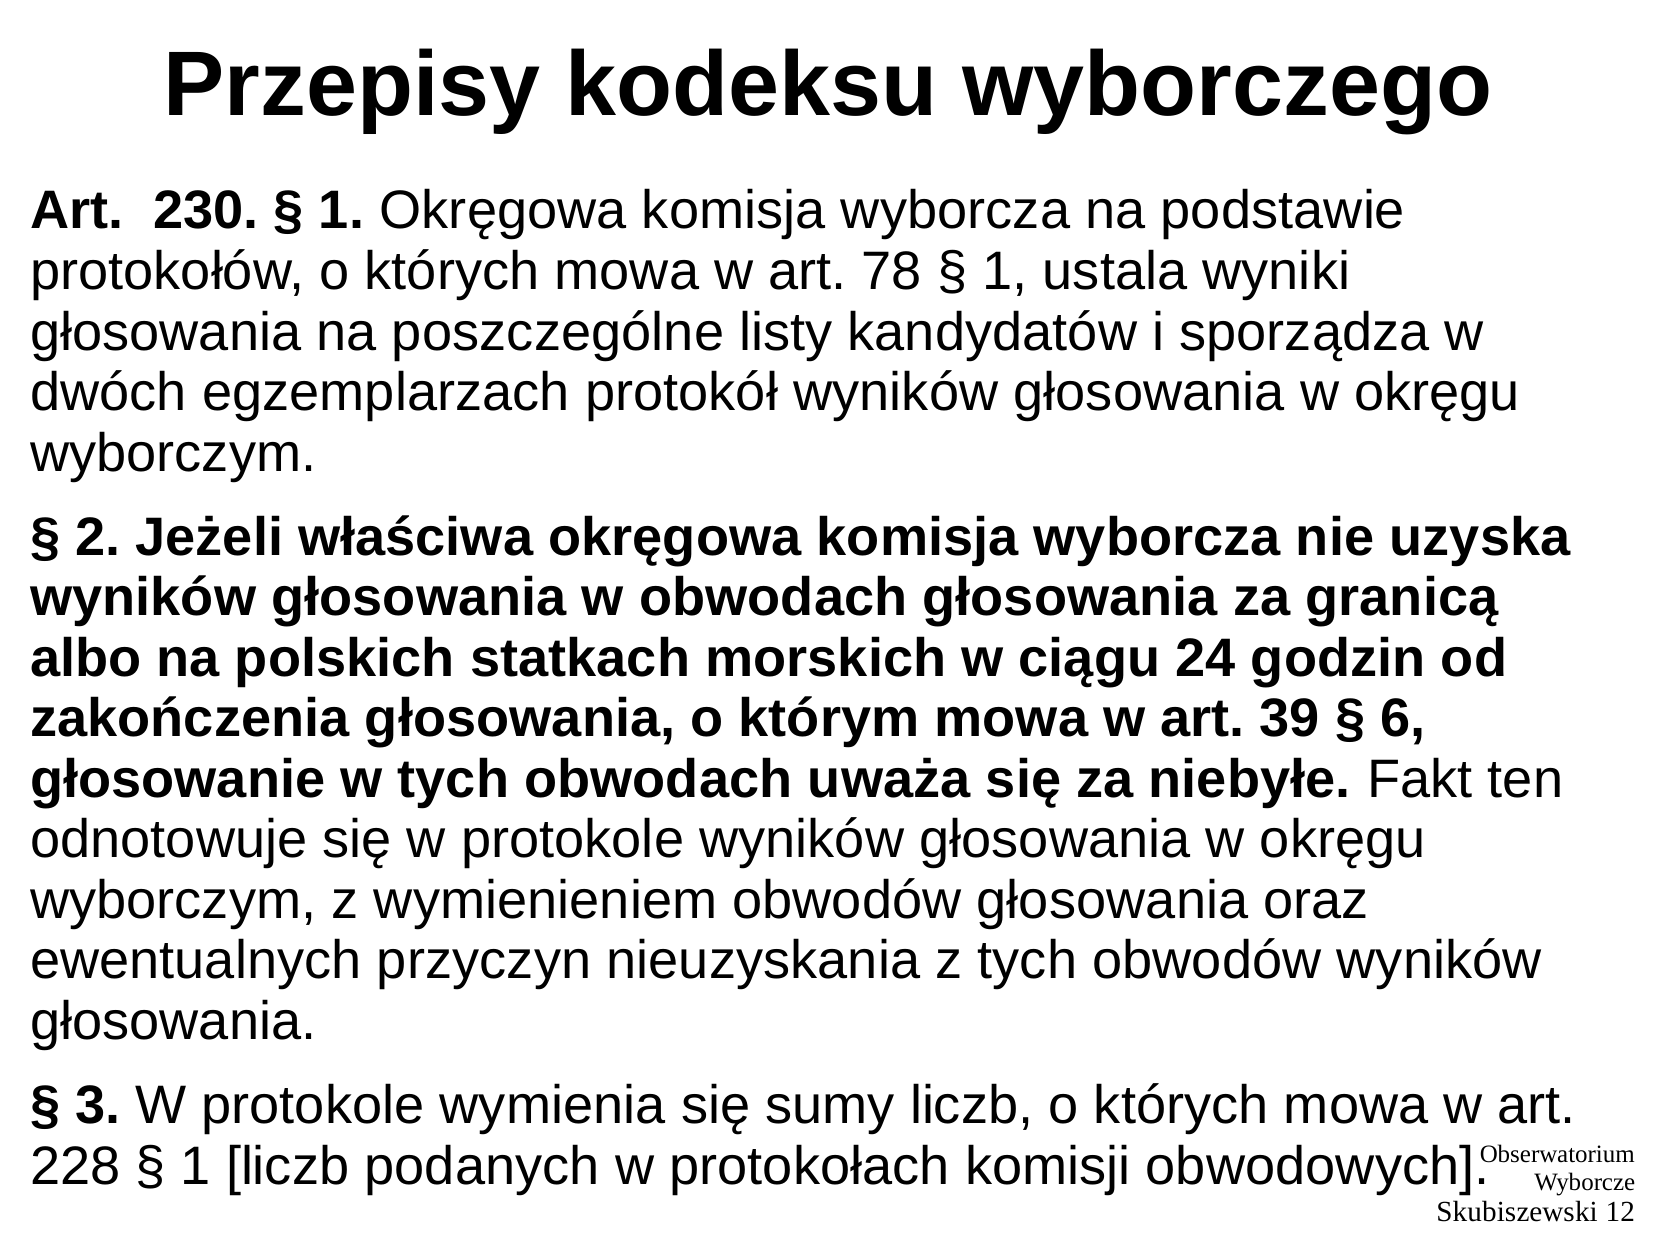

# Przepisy kodeksu wyborczego
Art. 230. § 1. Okręgowa komisja wyborcza na podstawie protokołów, o których mowa w art. 78 § 1, ustala wyniki głosowania na poszczególne listy kandydatów i sporządza w dwóch egzemplarzach protokół wyników głosowania w okręgu wyborczym.
§ 2. Jeżeli właściwa okręgowa komisja wyborcza nie uzyska wyników głosowania w obwodach głosowania za granicą albo na polskich statkach morskich w ciągu 24 godzin od zakończenia głosowania, o którym mowa w art. 39 § 6, głosowanie w tych obwodach uważa się za niebyłe. Fakt ten odnotowuje się w protokole wyników głosowania w okręgu wyborczym, z wymienieniem obwodów głosowania oraz ewentualnych przyczyn nieuzyskania z tych obwodów wyników głosowania.
§ 3. W protokole wymienia się sumy liczb, o których mowa w art. 228 § 1 [liczb podanych w protokołach komisji obwodowych].
12